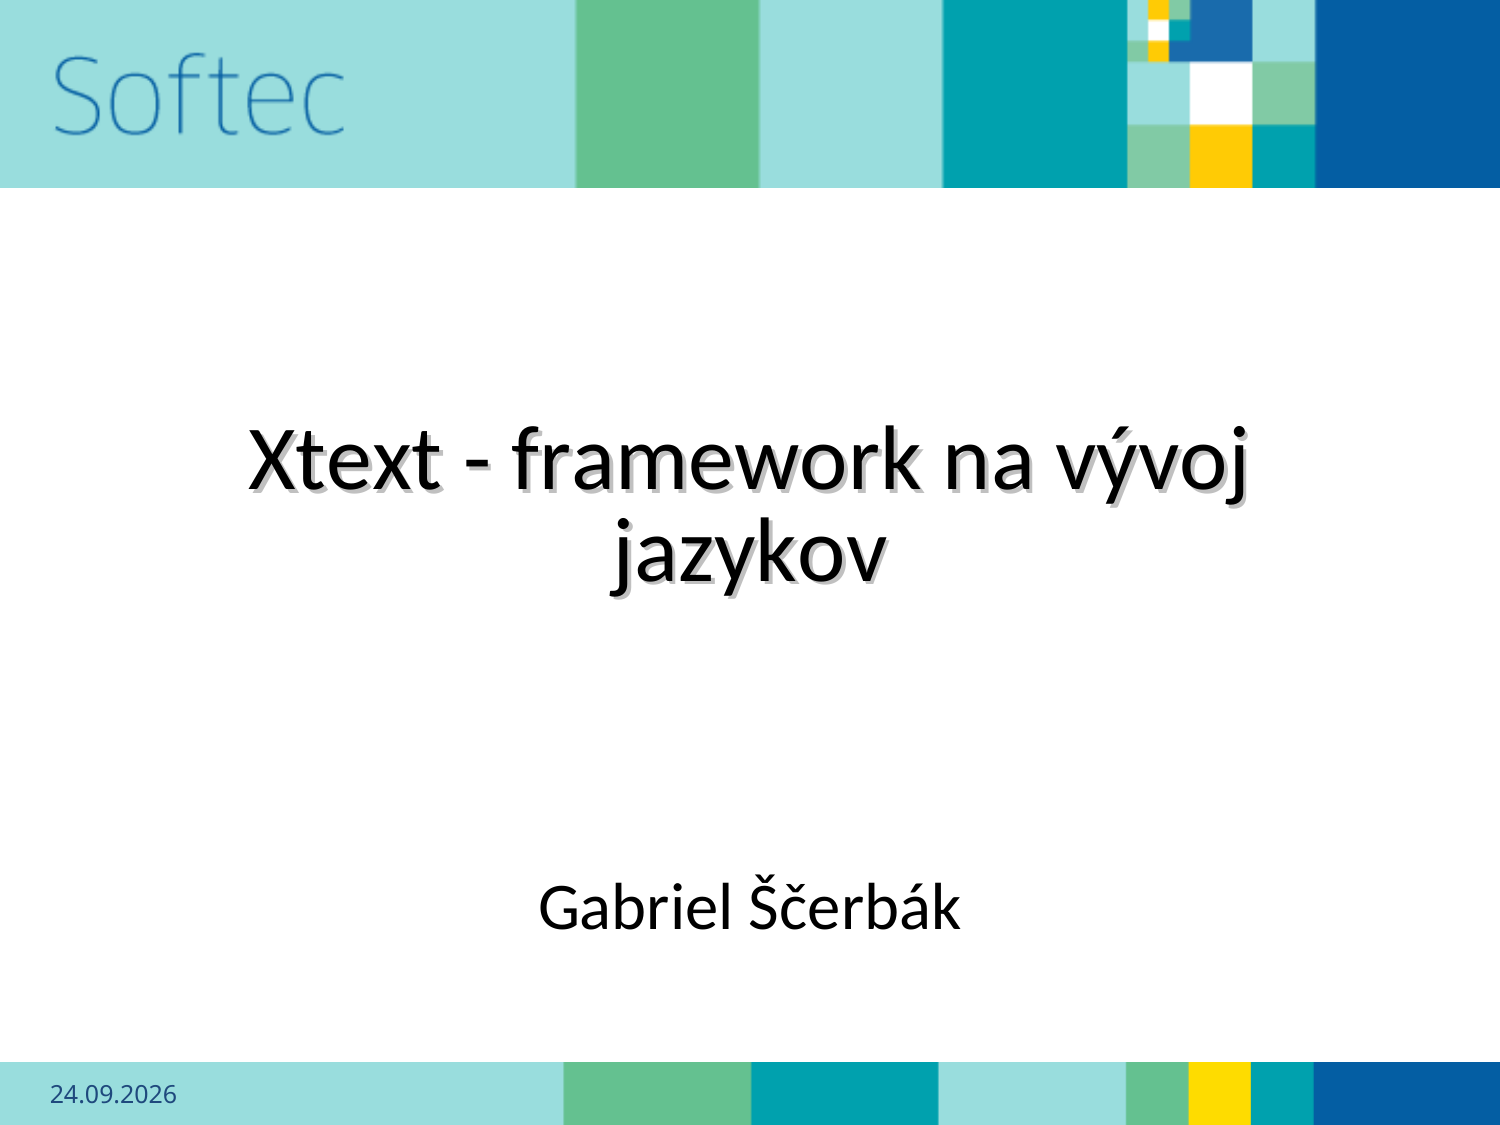

# Xtext - framework na vývoj jazykov Gabriel Ščerbák